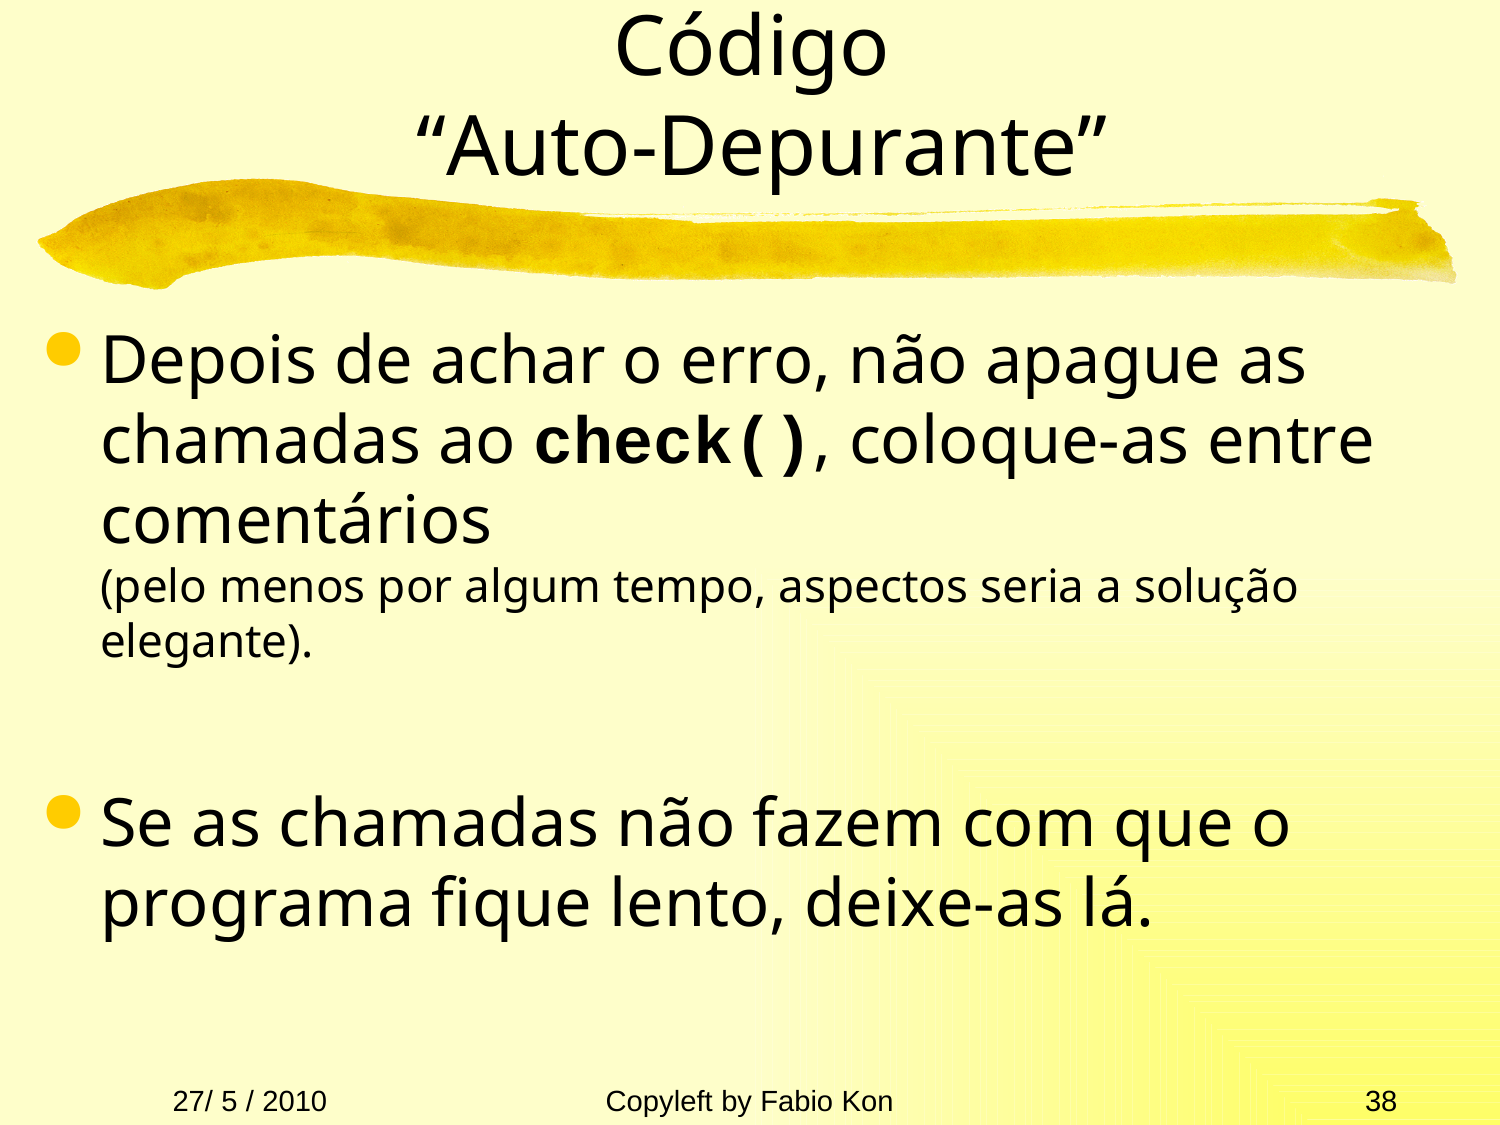

# Código “Auto-Depurante”
Depois de achar o erro, não apague as chamadas ao check(), coloque-as entre comentários
(pelo menos por algum tempo, aspectos seria a solução elegante).
Se as chamadas não fazem com que o programa fique lento, deixe-as lá.
ECOOP'99 OOOSW
38